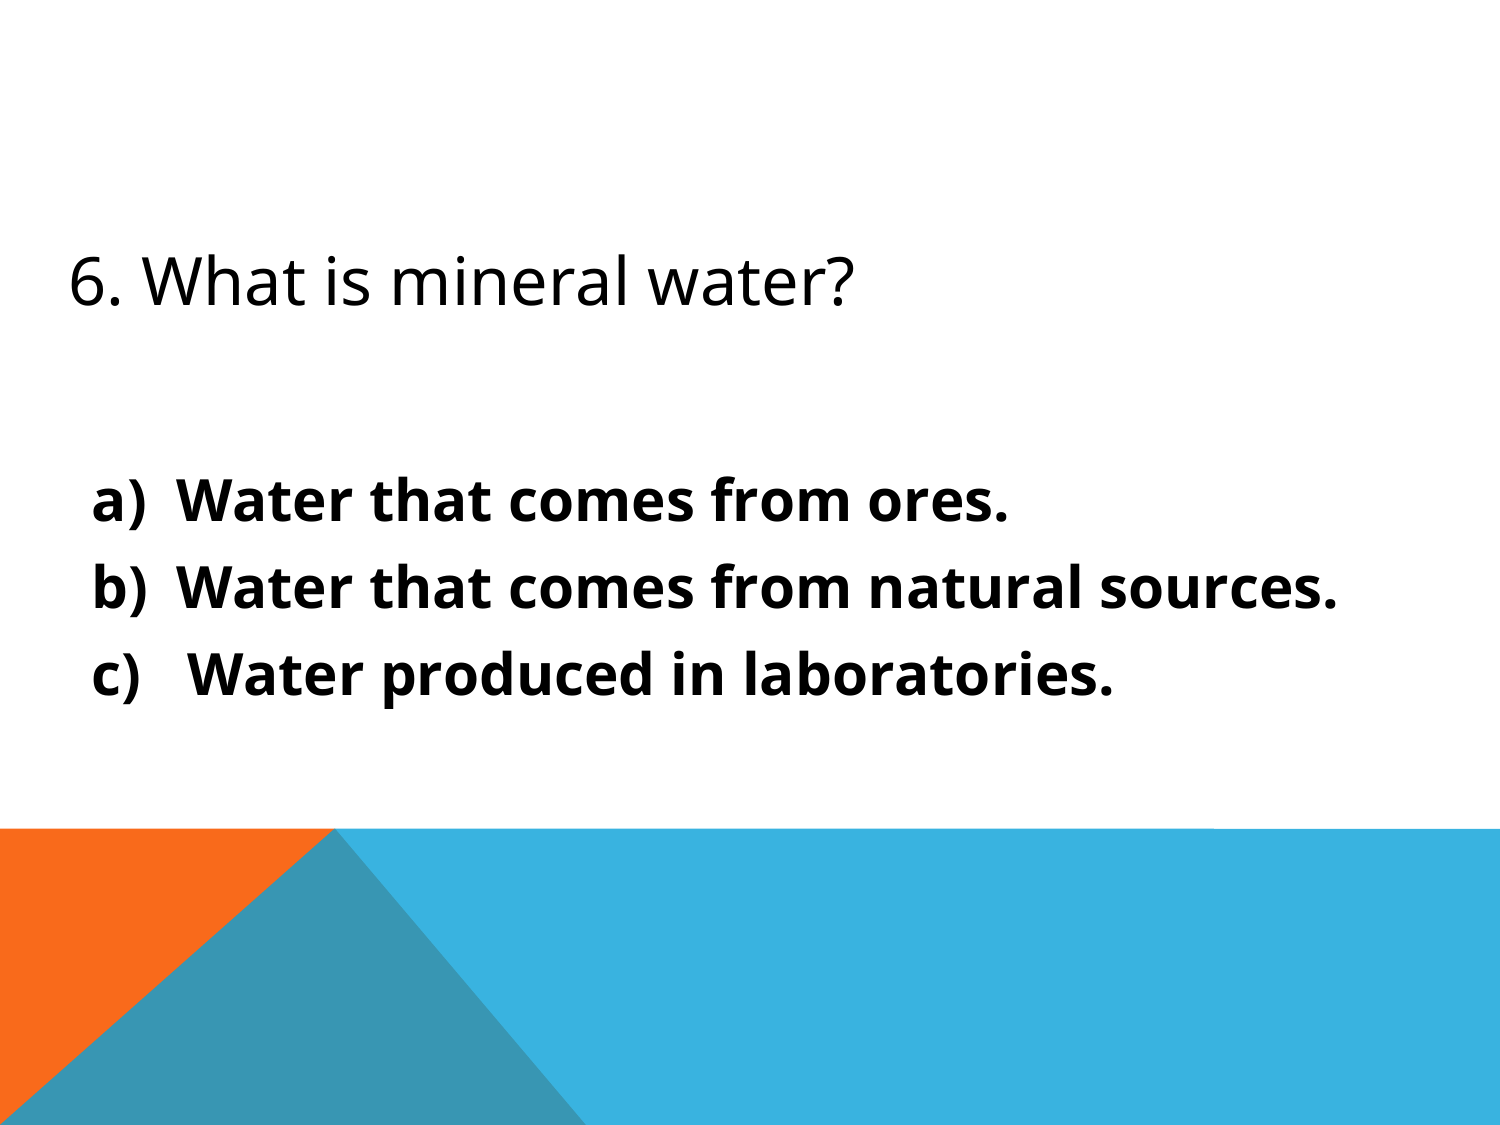

# 6. What is mineral water?
Water that comes from ores.
Water that comes from natural sources.
c)  Water produced in laboratories.